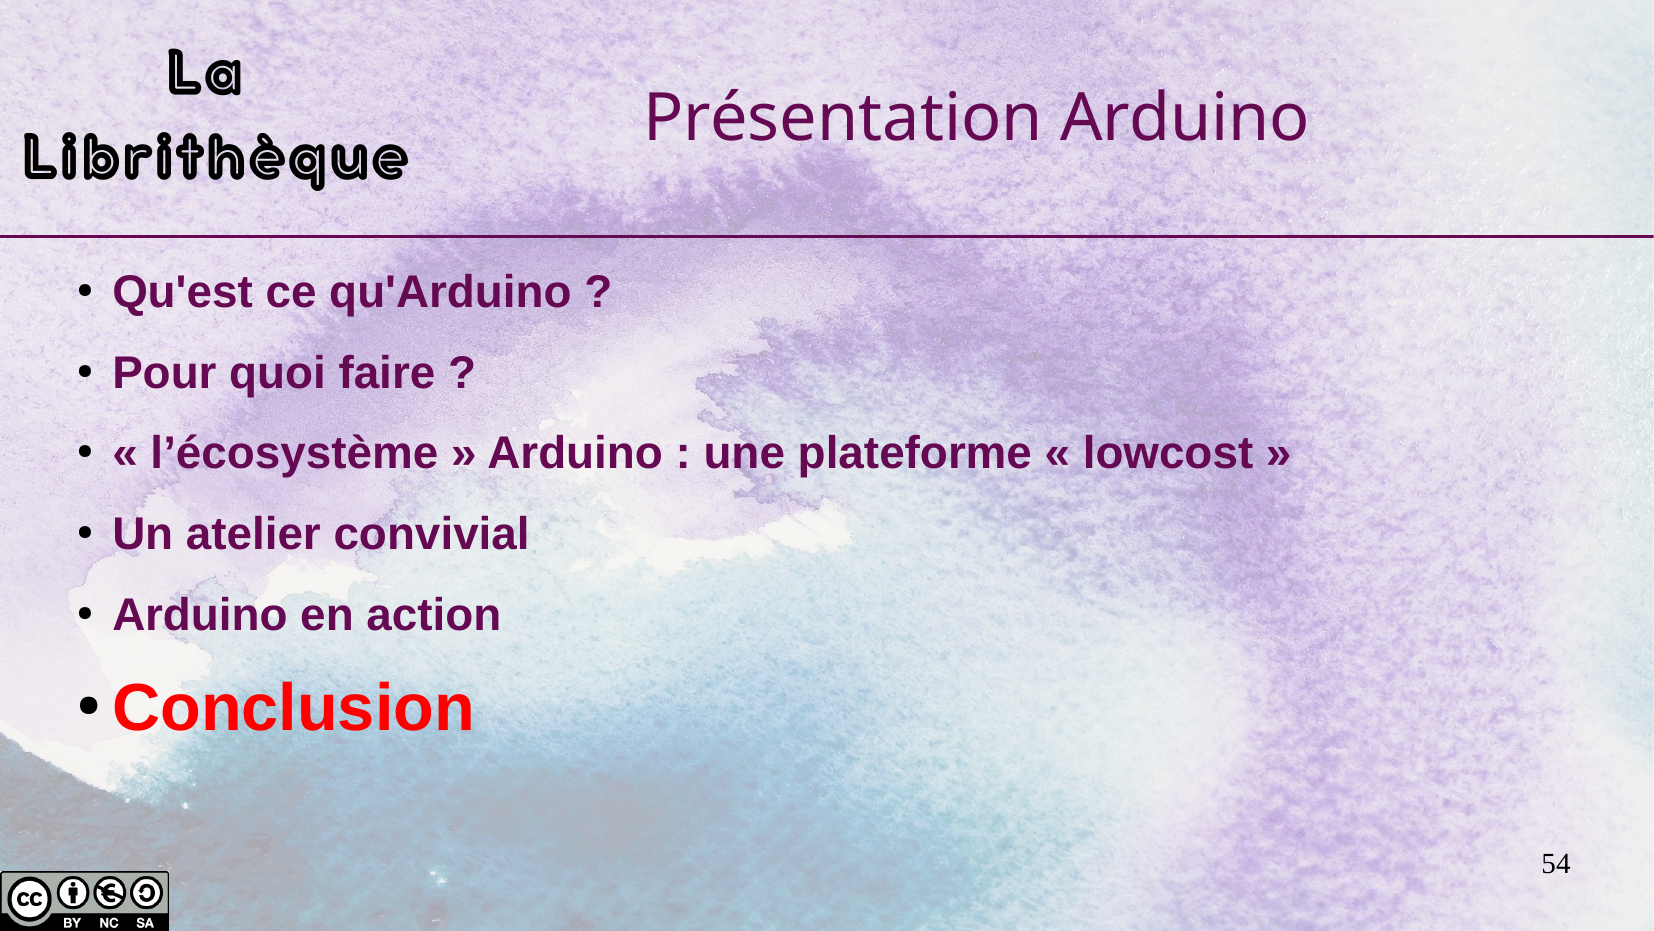

# Présentation Arduino
Qu'est ce qu'Arduino ?
Pour quoi faire ?
« l’écosystème » Arduino : une plateforme « lowcost »
Un atelier convivial
Arduino en action
Conclusion
54